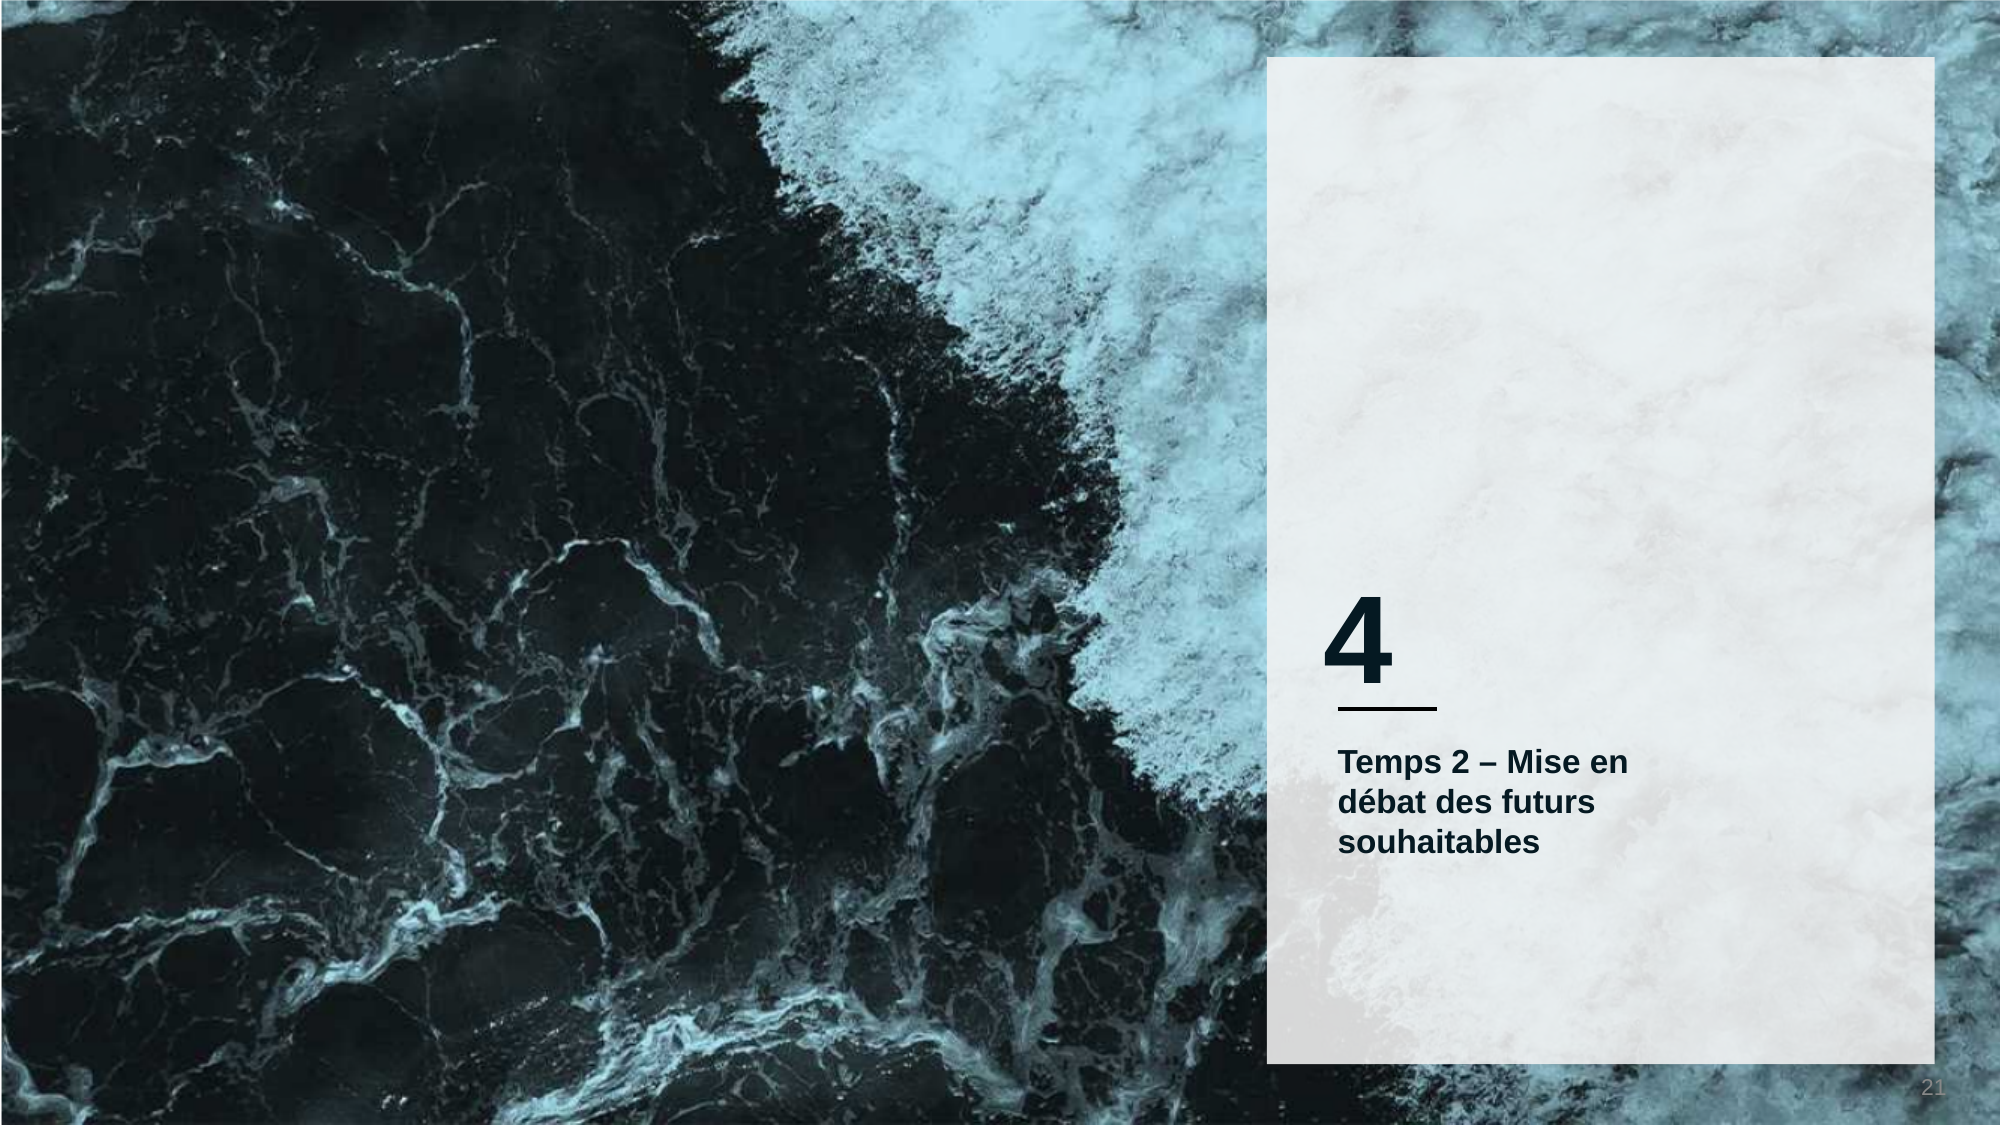

4
Temps 2 – Mise en débat des futurs souhaitables